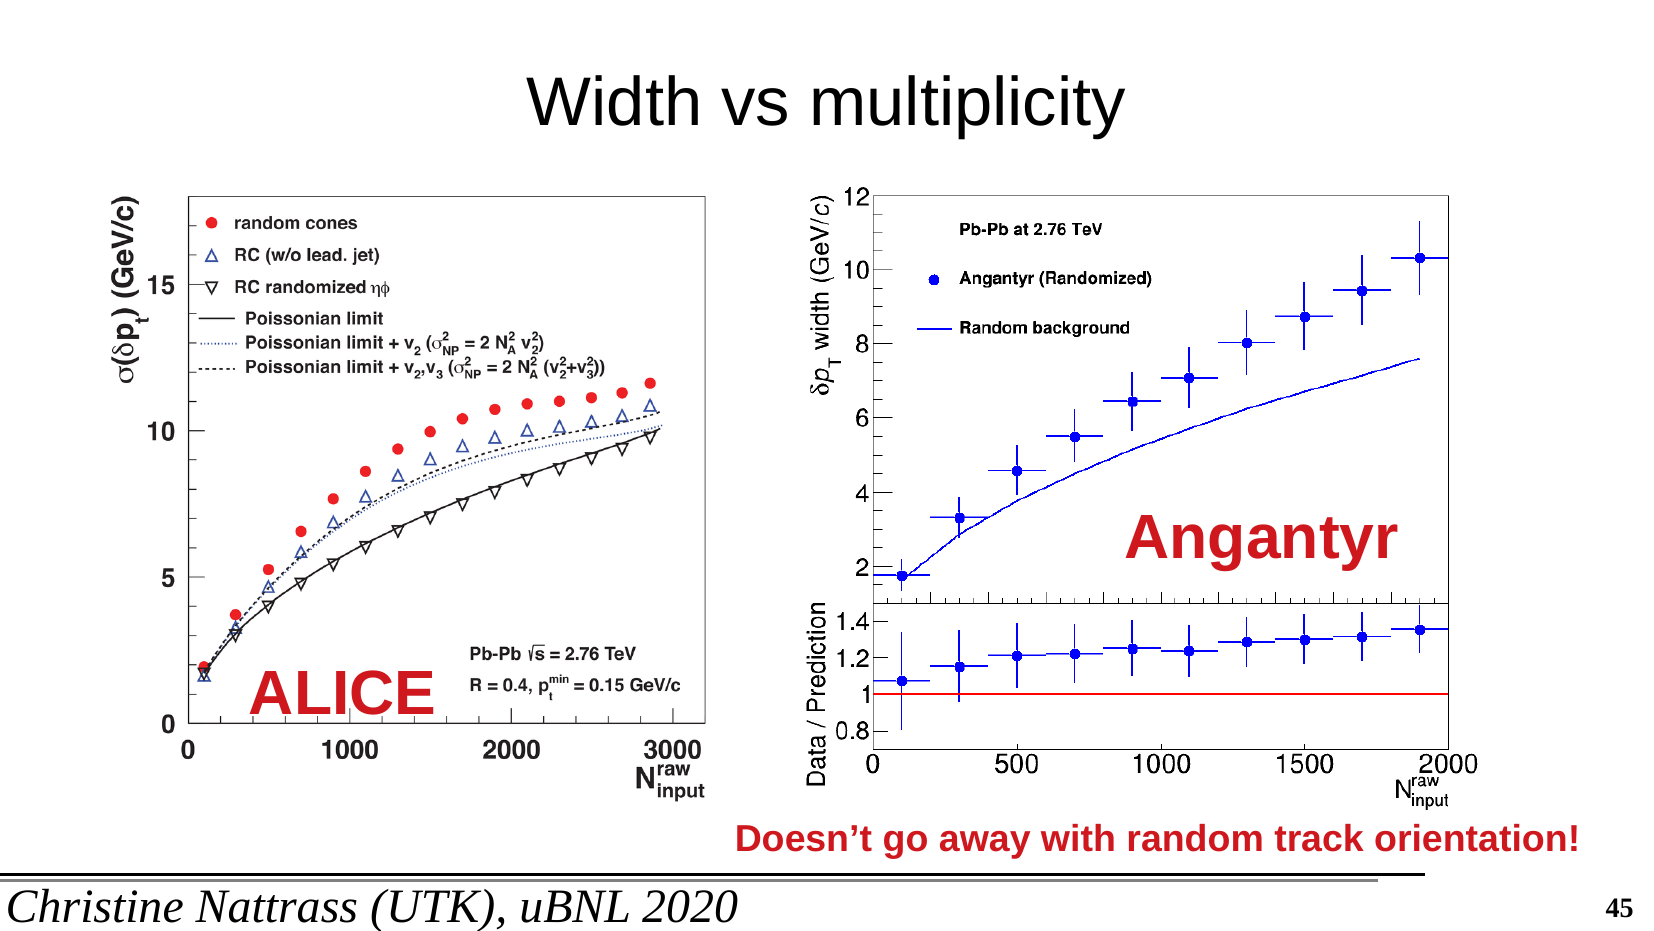

# Width vs multiplicity
Angantyr
ALICE
Doesn’t go away with random track orientation!